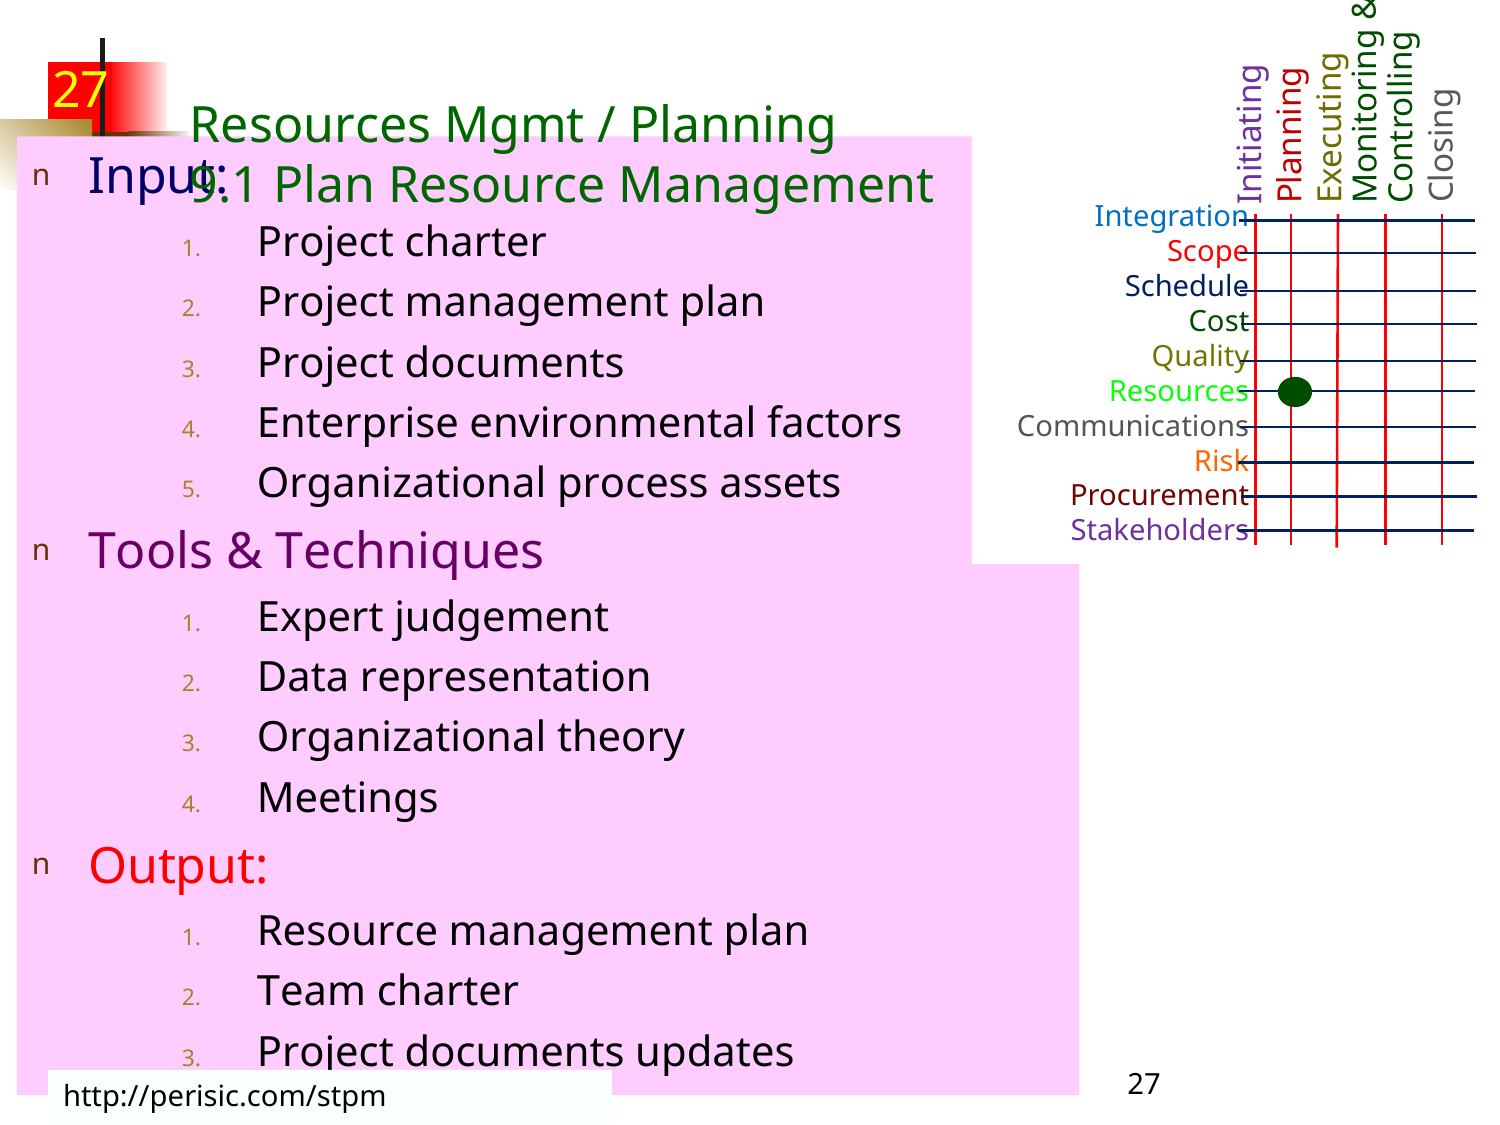

Initiating
Planning
Executing
Monitoring &
Controlling
Closing
Integration
Scope
Schedule
Cost
Quality
Resources
Communications
Risk
Procurement
Stakeholders
Resources Mgmt / Planning
9.1 Plan Resource Management
# Input:
Project charter
Project management plan
Project documents
Enterprise environmental factors
Organizational process assets
Tools & Techniques
Expert judgement
Data representation
Organizational theory
Meetings
Output:
Resource management plan
Team charter
Project documents updates
26
http://perisic.com/stpm